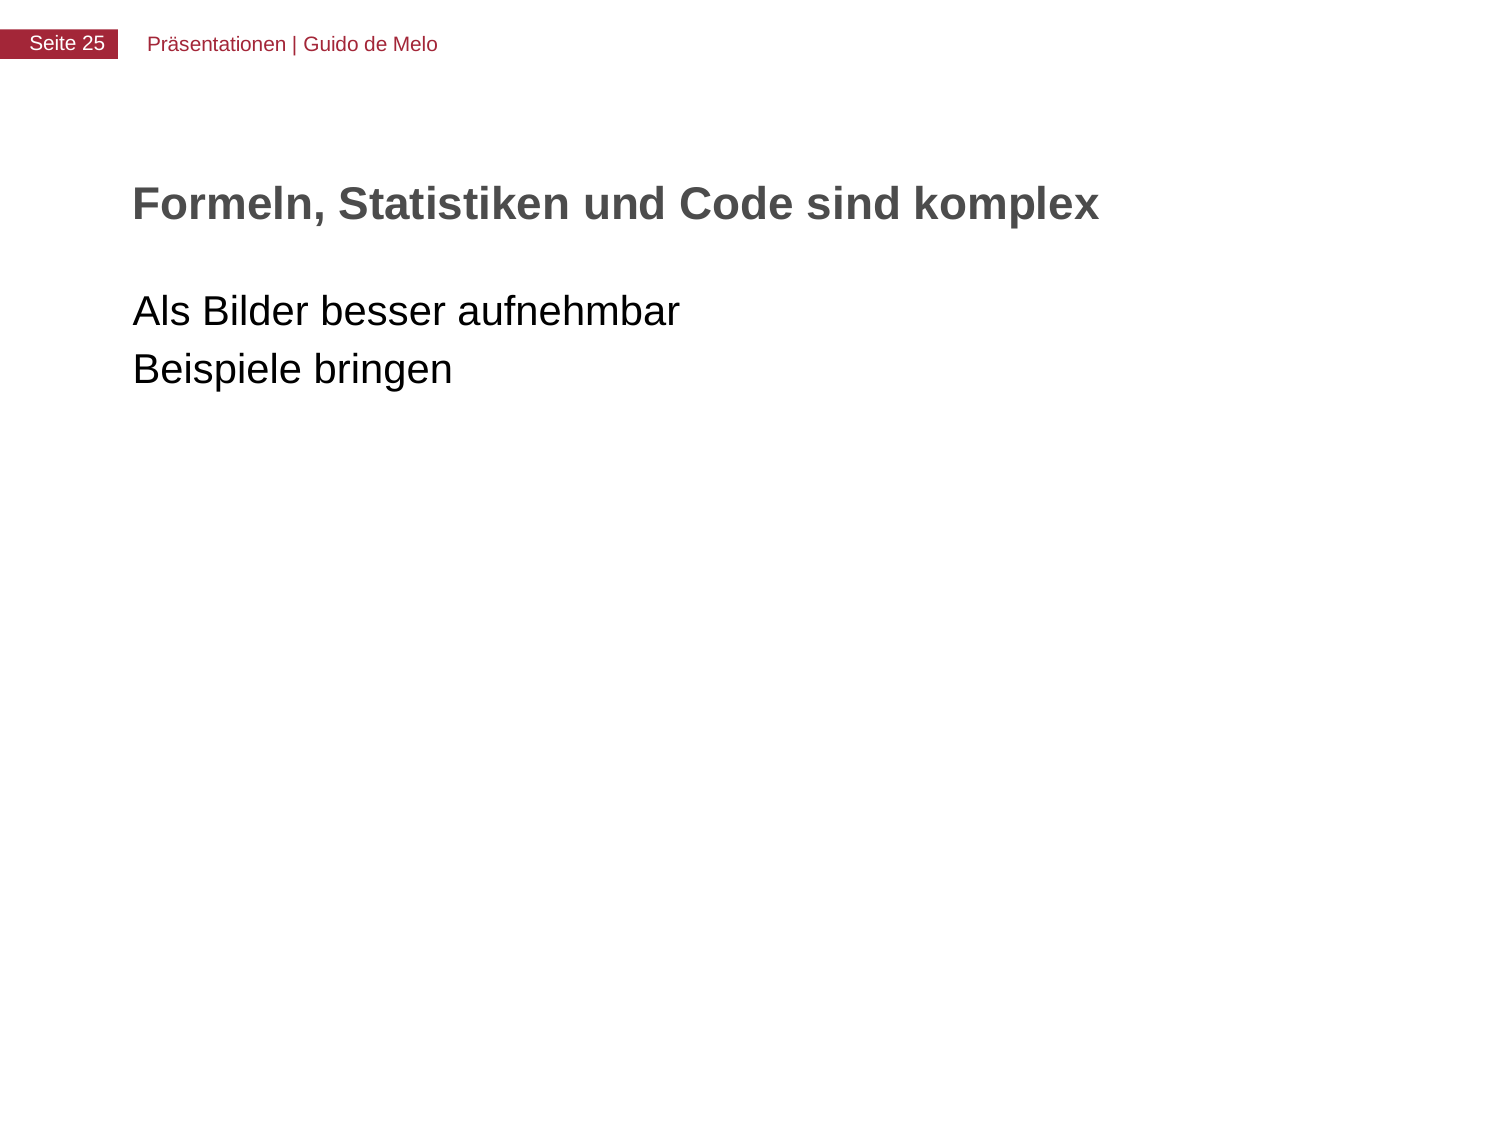

# Formeln, Statistiken und Code sind komplex
Als Bilder besser aufnehmbar
Beispiele bringen